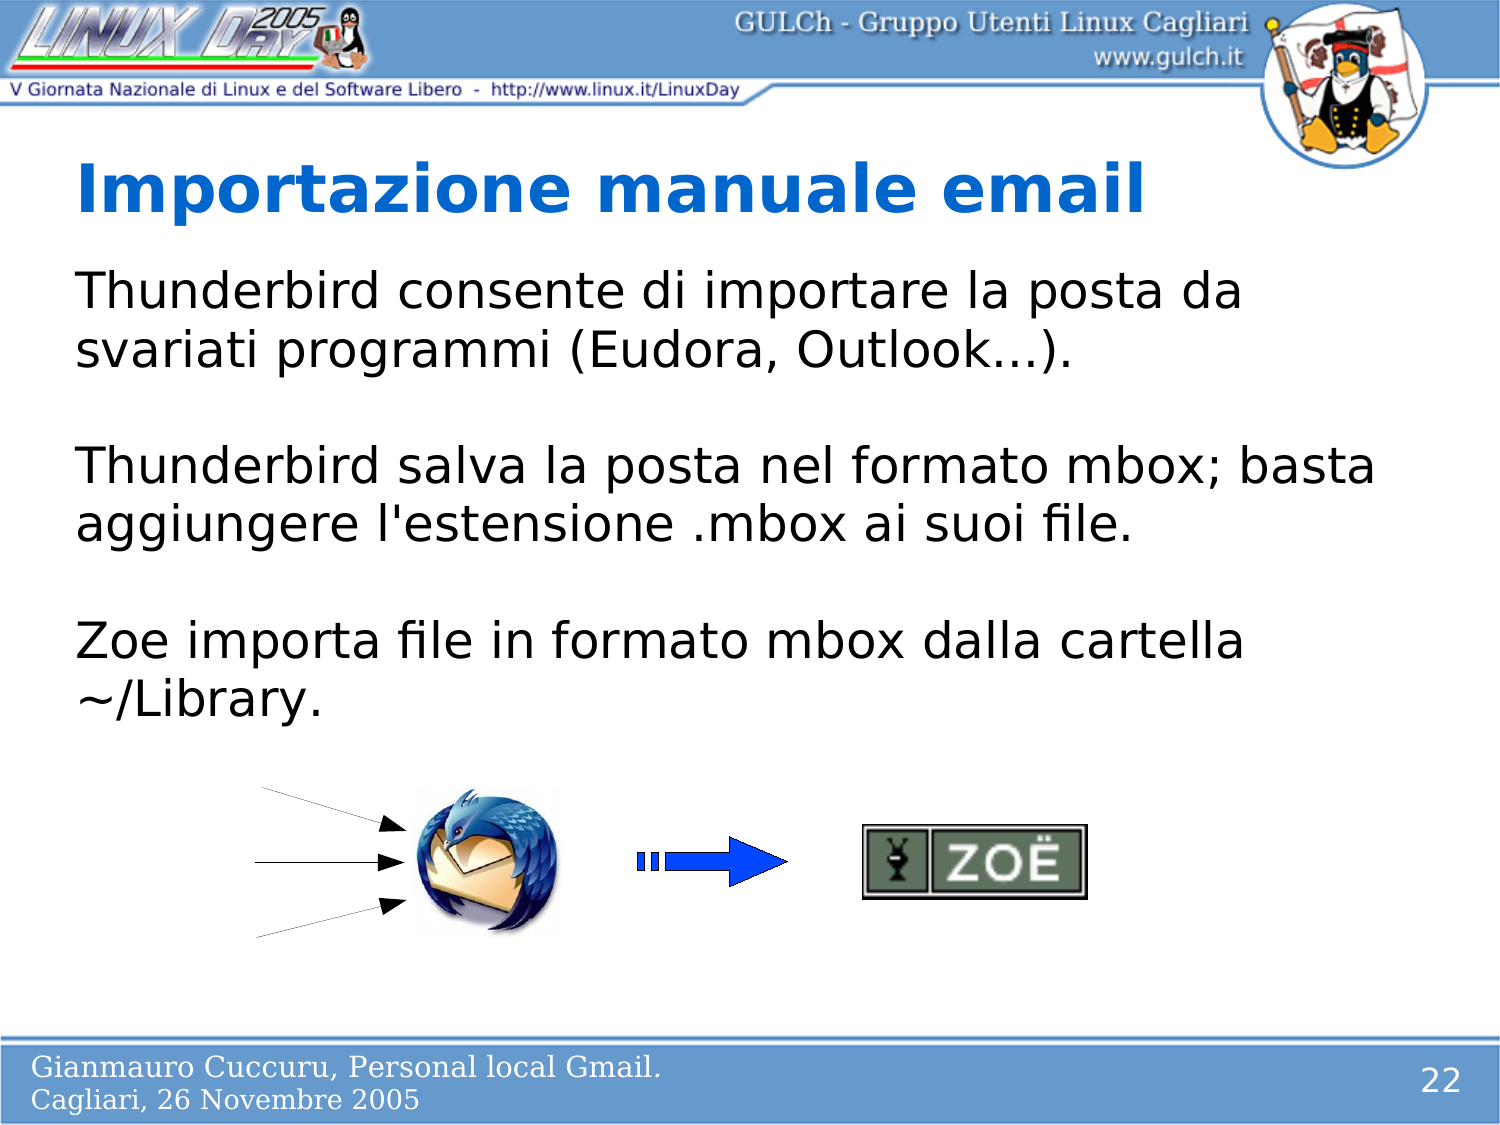

Importazione manuale email
Thunderbird consente di importare la posta da svariati programmi (Eudora, Outlook...).
Thunderbird salva la posta nel formato mbox; basta aggiungere l'estensione .mbox ai suoi file.
Zoe importa file in formato mbox dalla cartella ~/Library.